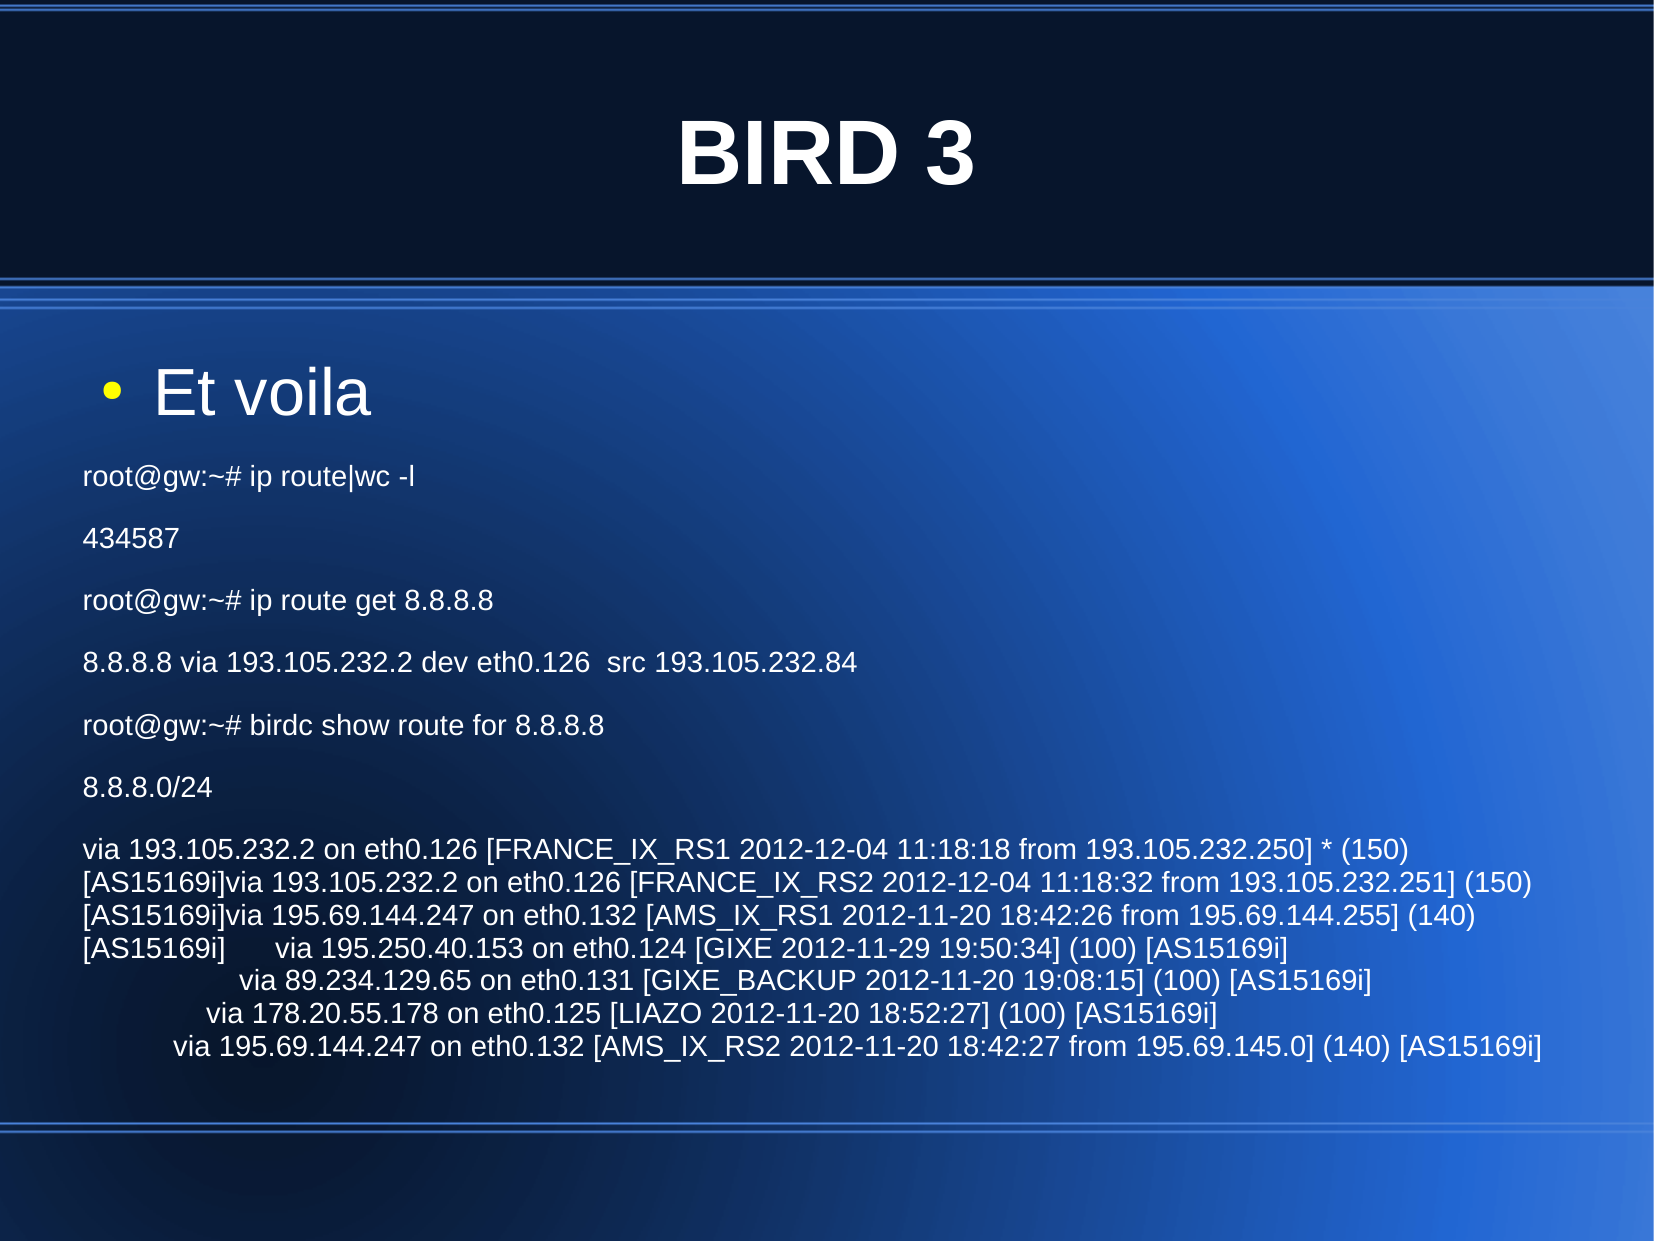

# BIRD 3
Et voila
root@gw:~# ip route|wc -l
434587
root@gw:~# ip route get 8.8.8.8
8.8.8.8 via 193.105.232.2 dev eth0.126 src 193.105.232.84
root@gw:~# birdc show route for 8.8.8.8
8.8.8.0/24
via 193.105.232.2 on eth0.126 [FRANCE_IX_RS1 2012-12-04 11:18:18 from 193.105.232.250] * (150) [AS15169i]via 193.105.232.2 on eth0.126 [FRANCE_IX_RS2 2012-12-04 11:18:32 from 193.105.232.251] (150) [AS15169i]via 195.69.144.247 on eth0.132 [AMS_IX_RS1 2012-11-20 18:42:26 from 195.69.144.255] (140) [AS15169i] via 195.250.40.153 on eth0.124 [GIXE 2012-11-29 19:50:34] (100) [AS15169i] via 89.234.129.65 on eth0.131 [GIXE_BACKUP 2012-11-20 19:08:15] (100) [AS15169i] via 178.20.55.178 on eth0.125 [LIAZO 2012-11-20 18:52:27] (100) [AS15169i] via 195.69.144.247 on eth0.132 [AMS_IX_RS2 2012-11-20 18:42:27 from 195.69.145.0] (140) [AS15169i]